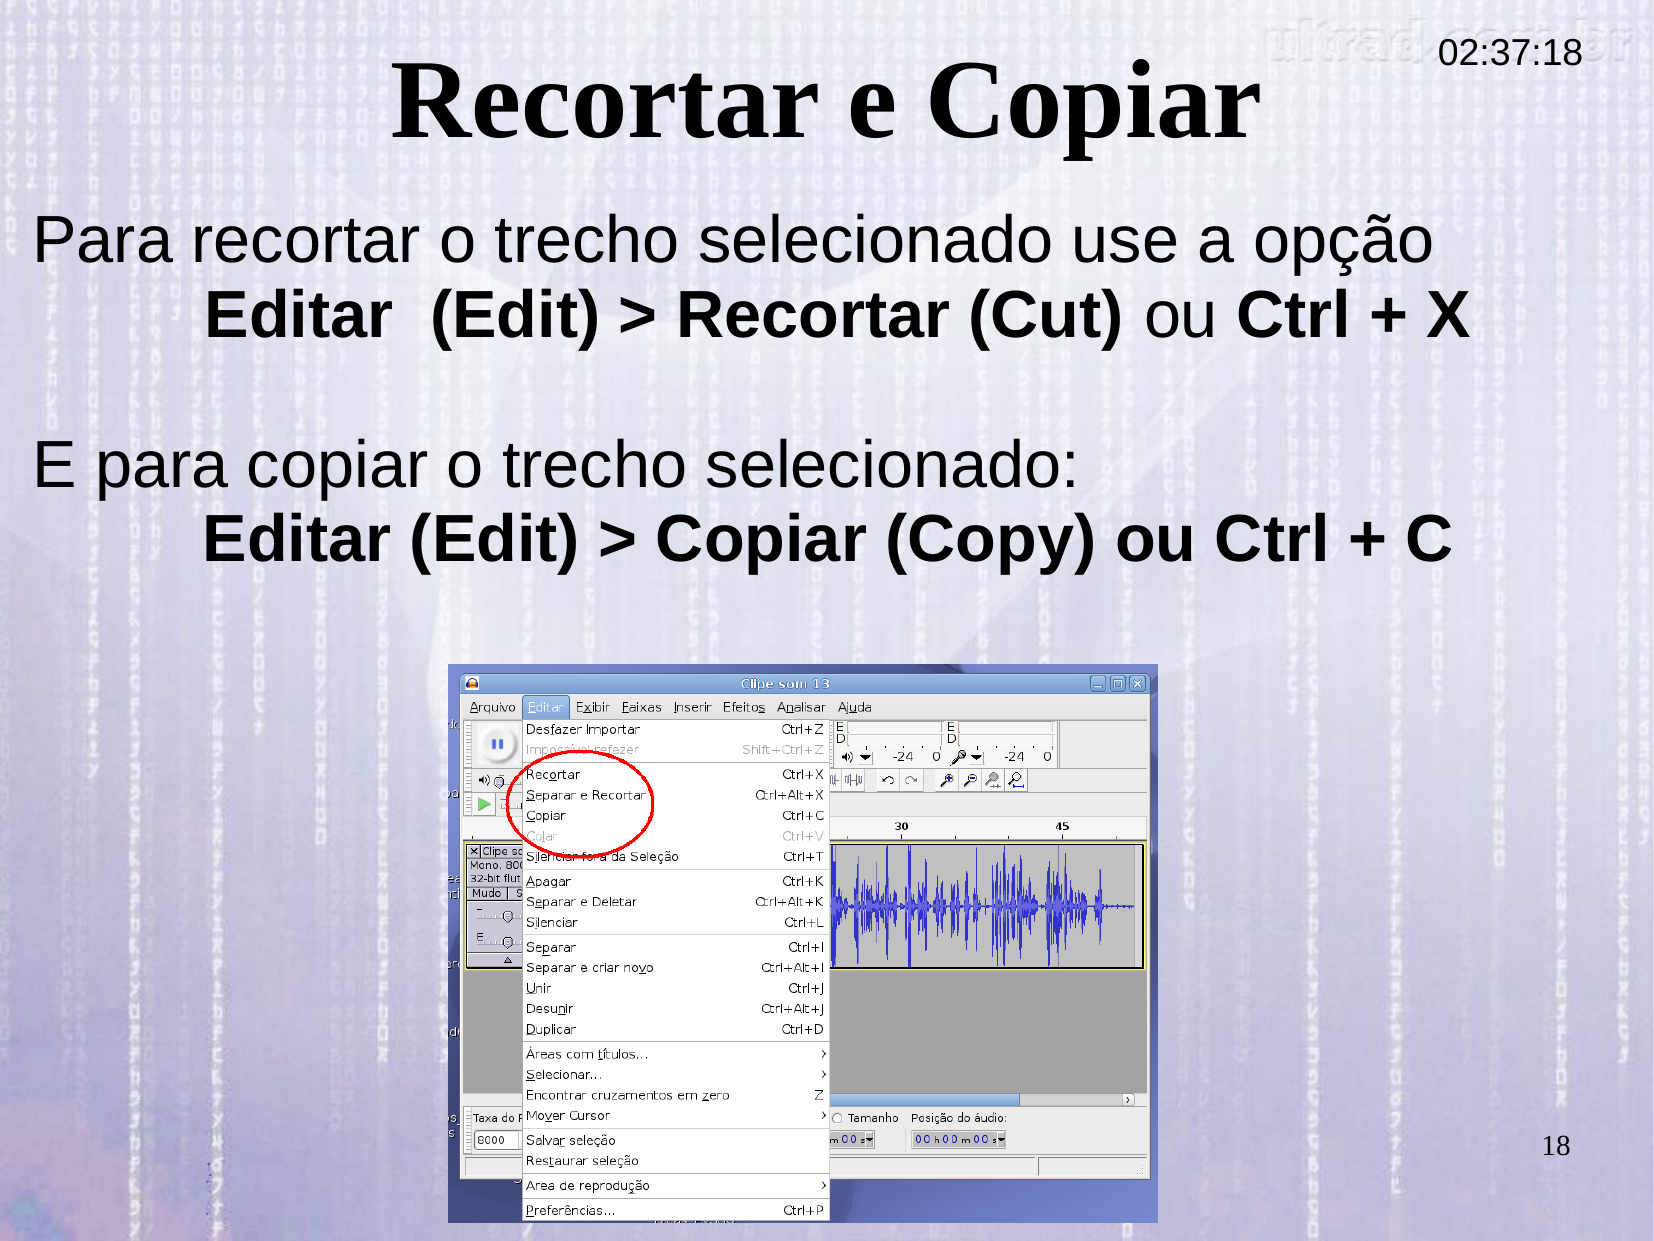

02:22:19
Recortar e Copiar
Para recortar o trecho selecionado use a opção
 Editar (Edit) > Recortar (Cut) ou Ctrl + X
E para copiar o trecho selecionado:
Editar (Edit) > Copiar (Copy) ou Ctrl + C
18